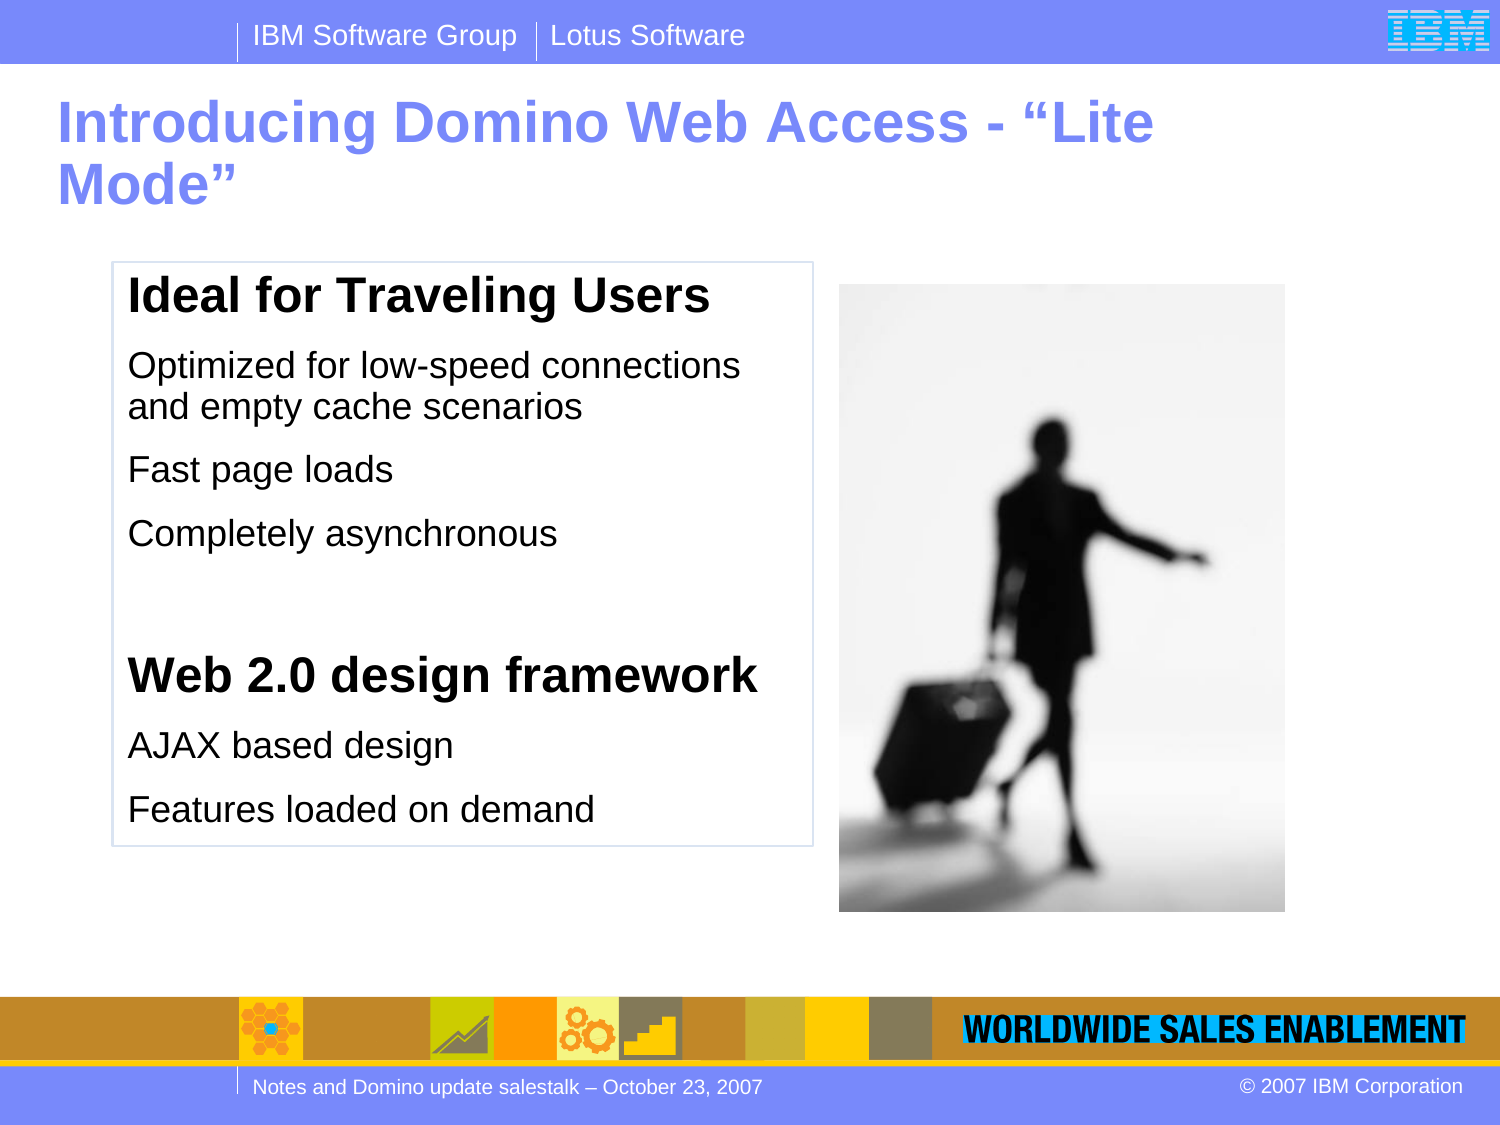

# Introducing Domino Web Access - “Lite Mode”
Ideal for Traveling Users
Optimized for low-speed connections and empty cache scenarios
Fast page loads
Completely asynchronous
Web 2.0 design framework
AJAX based design
Features loaded on demand